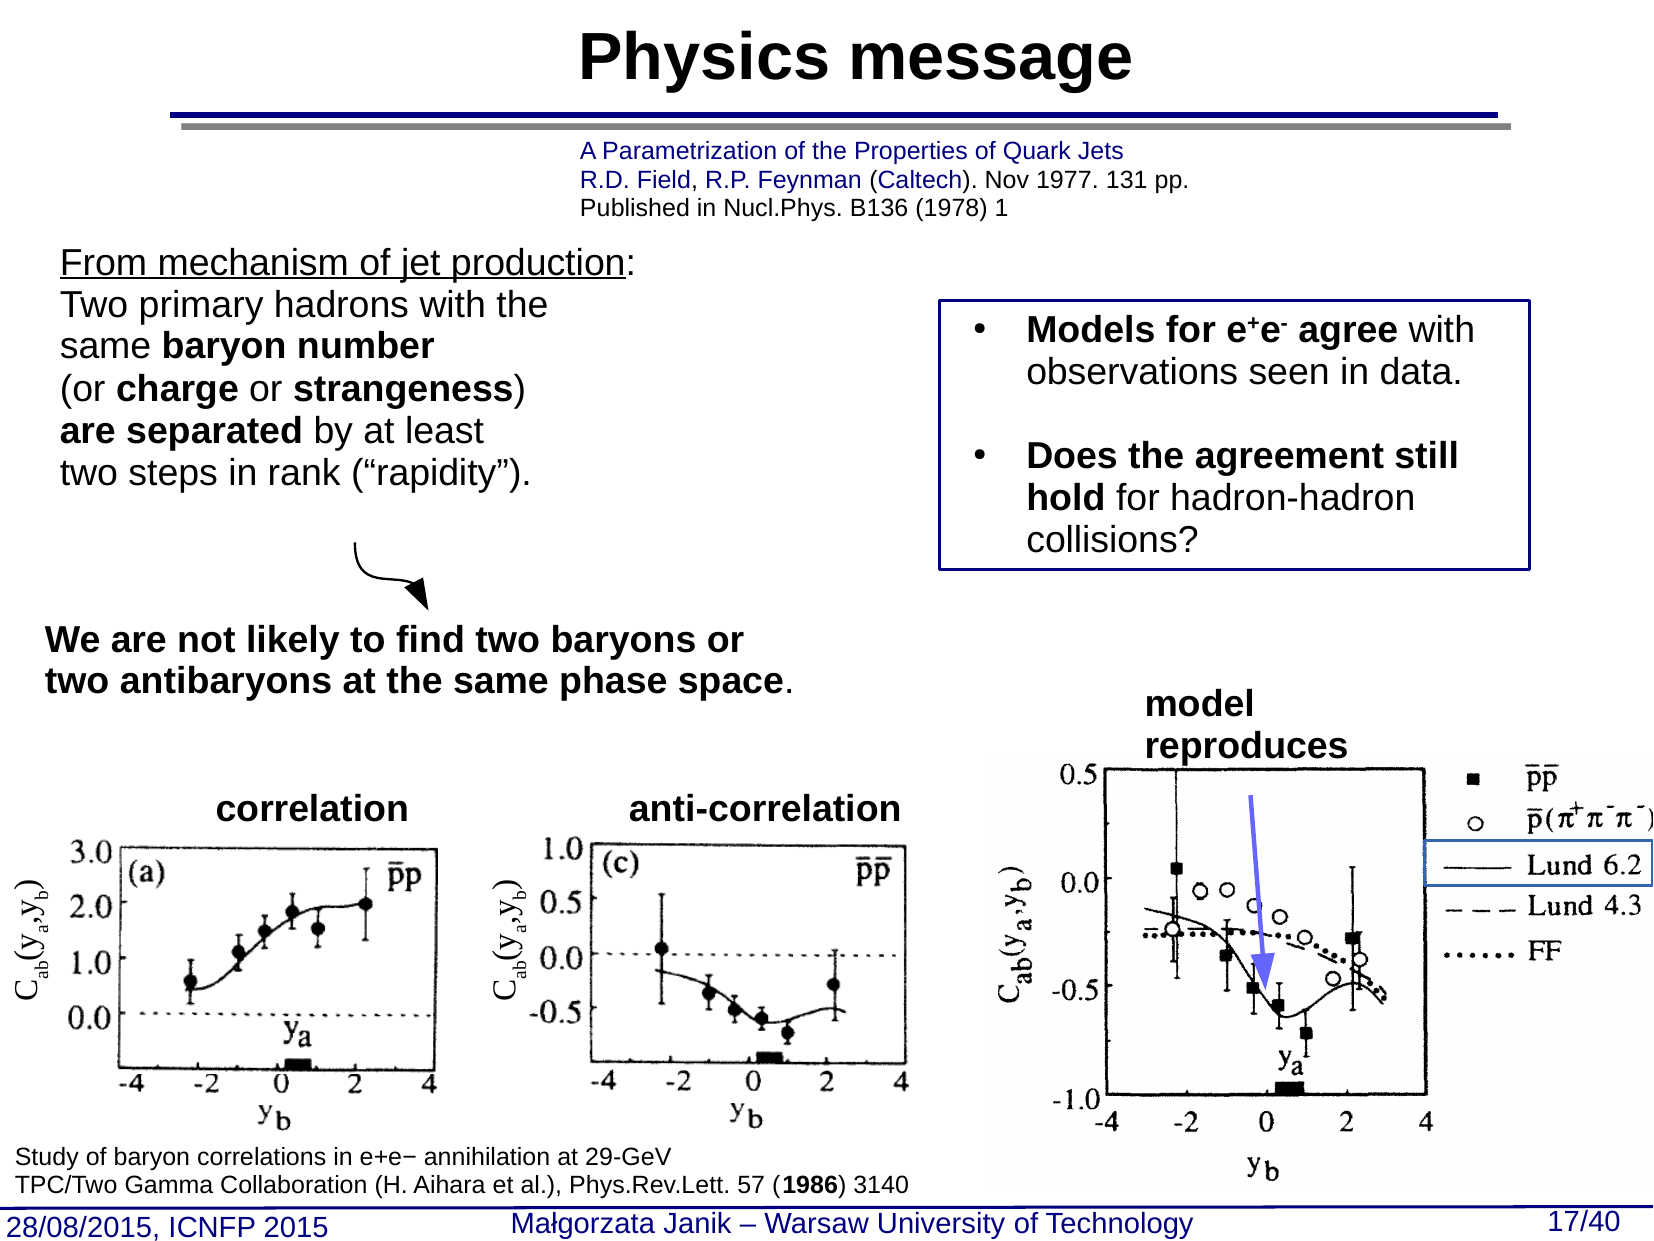

# Physics message
A Parametrization of the Properties of Quark Jets
R.D. Field, R.P. Feynman (Caltech). Nov 1977. 131 pp. 
Published in Nucl.Phys. B136 (1978) 1
From mechanism of jet production:
Two primary hadrons with the same baryon number
(or charge or strangeness)
are separated by at least
two steps in rank (“rapidity”).
Models for e+e- agree with observations seen in data.
Does the agreement still hold for hadron-hadron collisions?
We are not likely to find two baryons or two antibaryons at the same phase space.
model reproduces
correlation
anti-correlation
Cab(ya,yb)
Cab(ya,yb)
Study of baryon correlations in e+e− annihilation at 29-GeV
TPC/Two Gamma Collaboration (H. Aihara et al.), Phys.Rev.Lett. 57 (1986) 3140